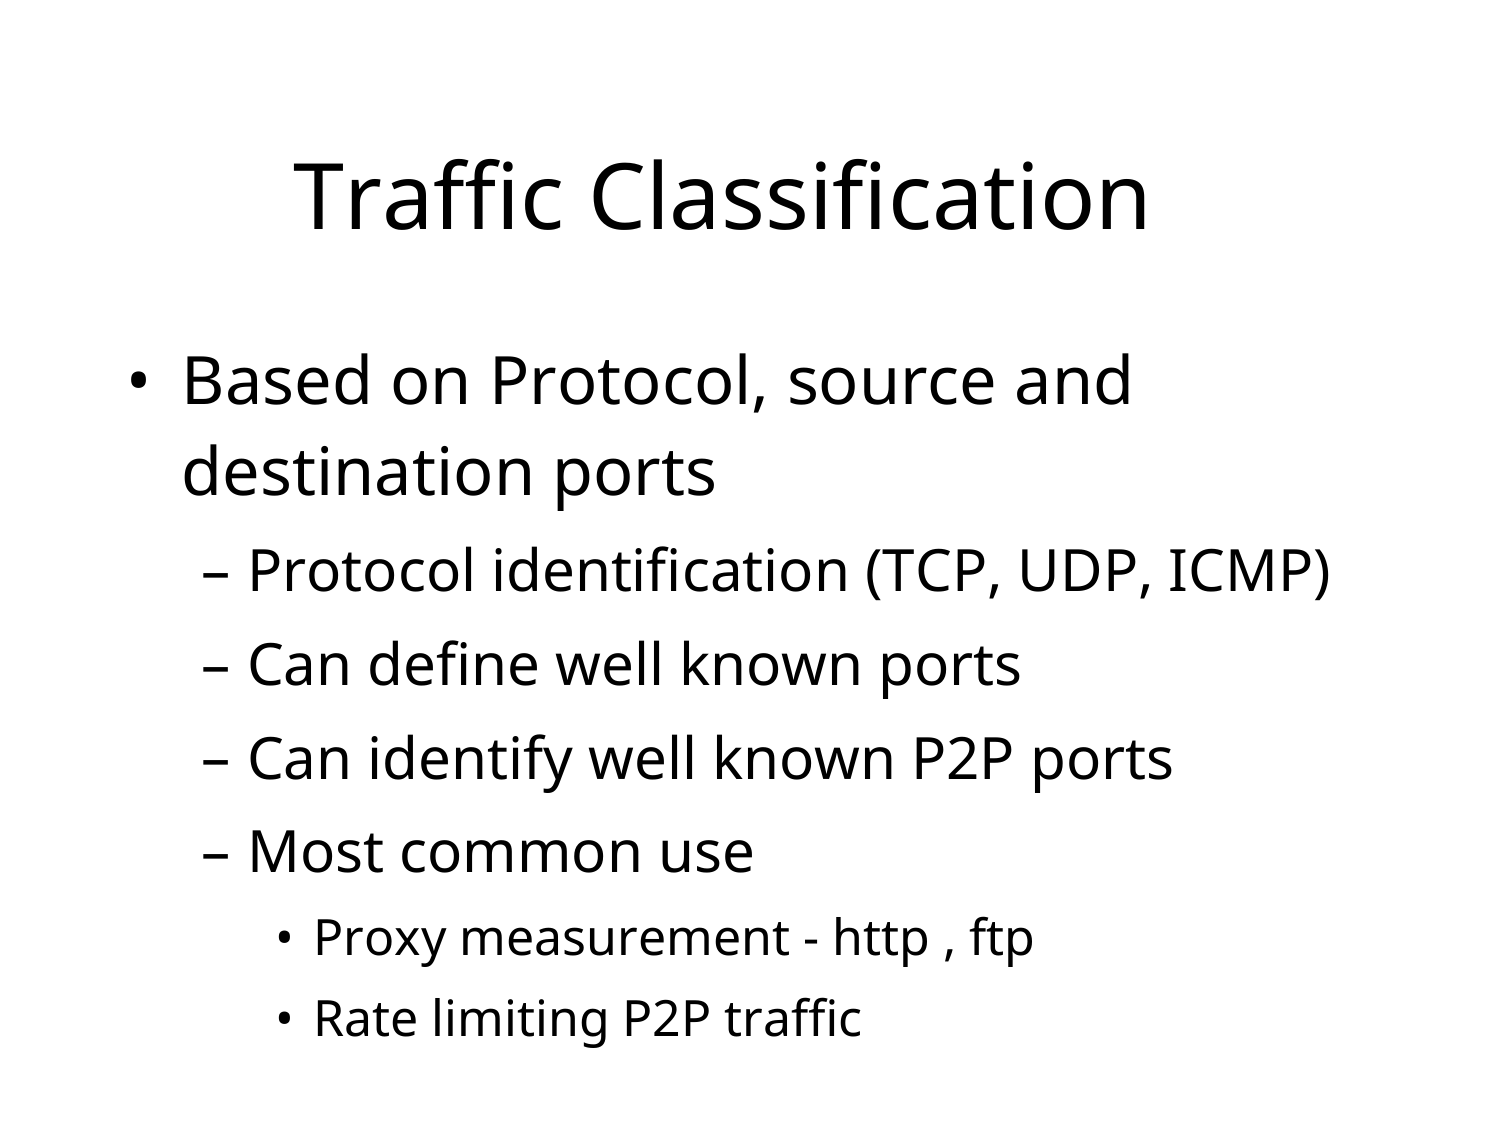

# Traffic Classification
Based on Protocol, source and destination ports
Protocol identification (TCP, UDP, ICMP)‏
Can define well known ports
Can identify well known P2P ports
Most common use
Proxy measurement - http , ftp
Rate limiting P2P traffic